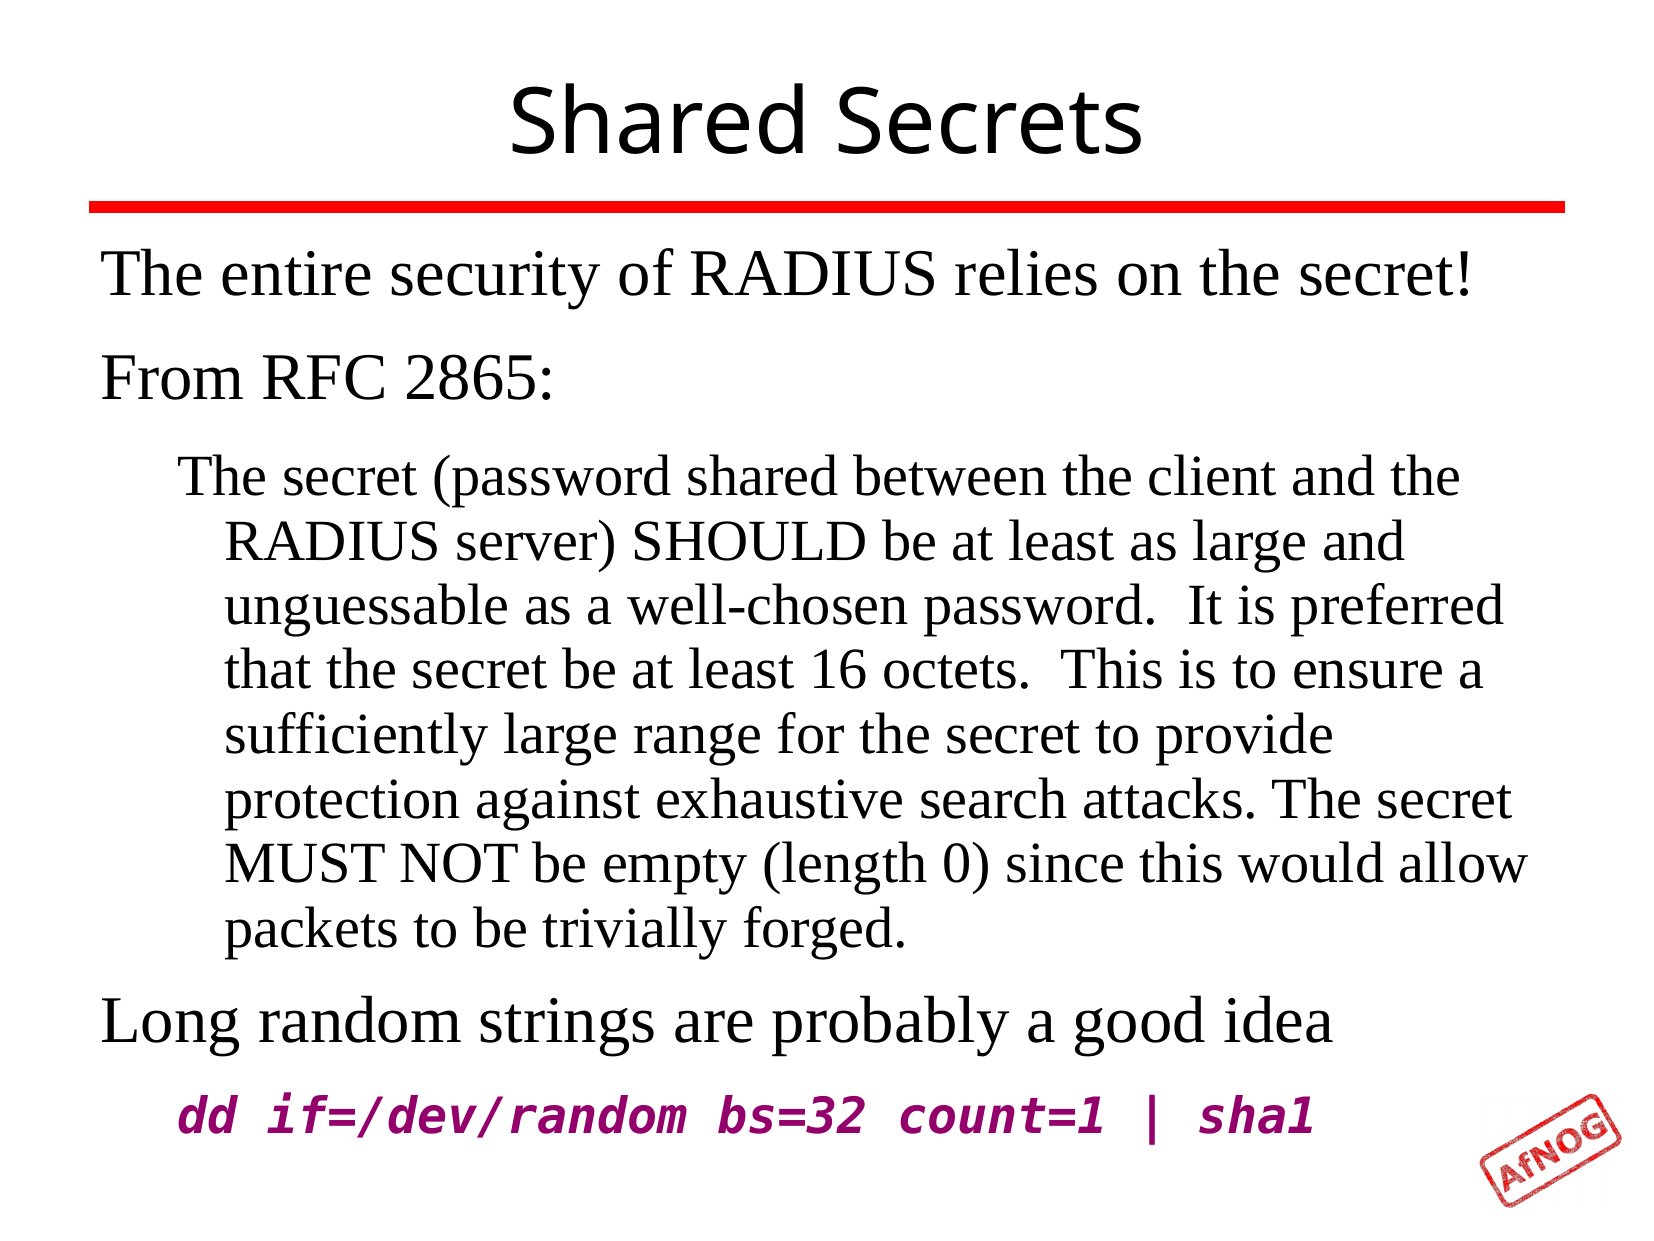

# Shared Secrets
The entire security of RADIUS relies on the secret!
From RFC 2865:
The secret (password shared between the client and the RADIUS server) SHOULD be at least as large and unguessable as a well-chosen password. It is preferred that the secret be at least 16 octets. This is to ensure a sufficiently large range for the secret to provide protection against exhaustive search attacks. The secret MUST NOT be empty (length 0) since this would allow packets to be trivially forged.
Long random strings are probably a good idea
dd if=/dev/random bs=32 count=1 | sha1